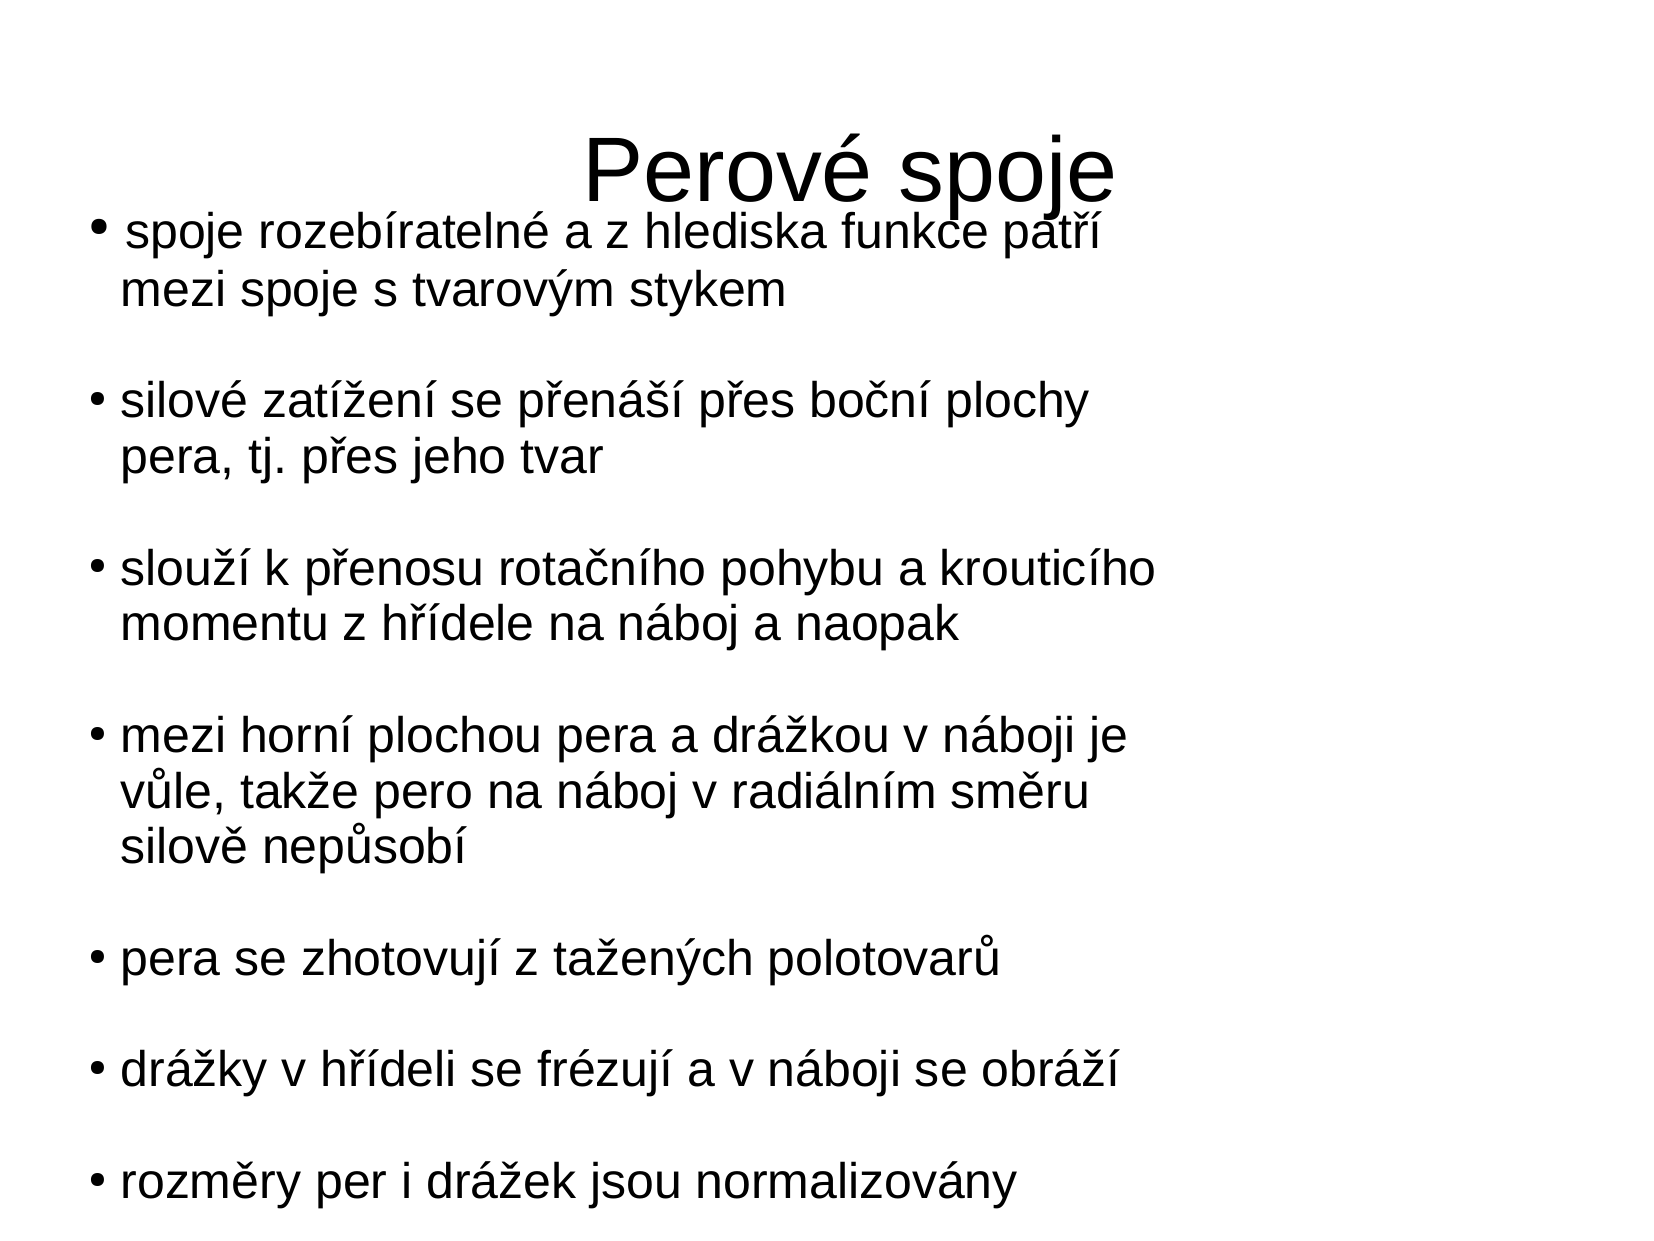

# Perové spoje
 spoje rozebíratelné a z hlediska funkce patří
 mezi spoje s tvarovým stykem
 silové zatížení se přenáší přes boční plochy
 pera, tj. přes jeho tvar
 slouží k přenosu rotačního pohybu a krouticího
 momentu z hřídele na náboj a naopak
 mezi horní plochou pera a drážkou v náboji je
 vůle, takže pero na náboj v radiálním směru
 silově nepůsobí
 pera se zhotovují z tažených polotovarů
 drážky v hřídeli se frézují a v náboji se obráží
 rozměry per i drážek jsou normalizovány